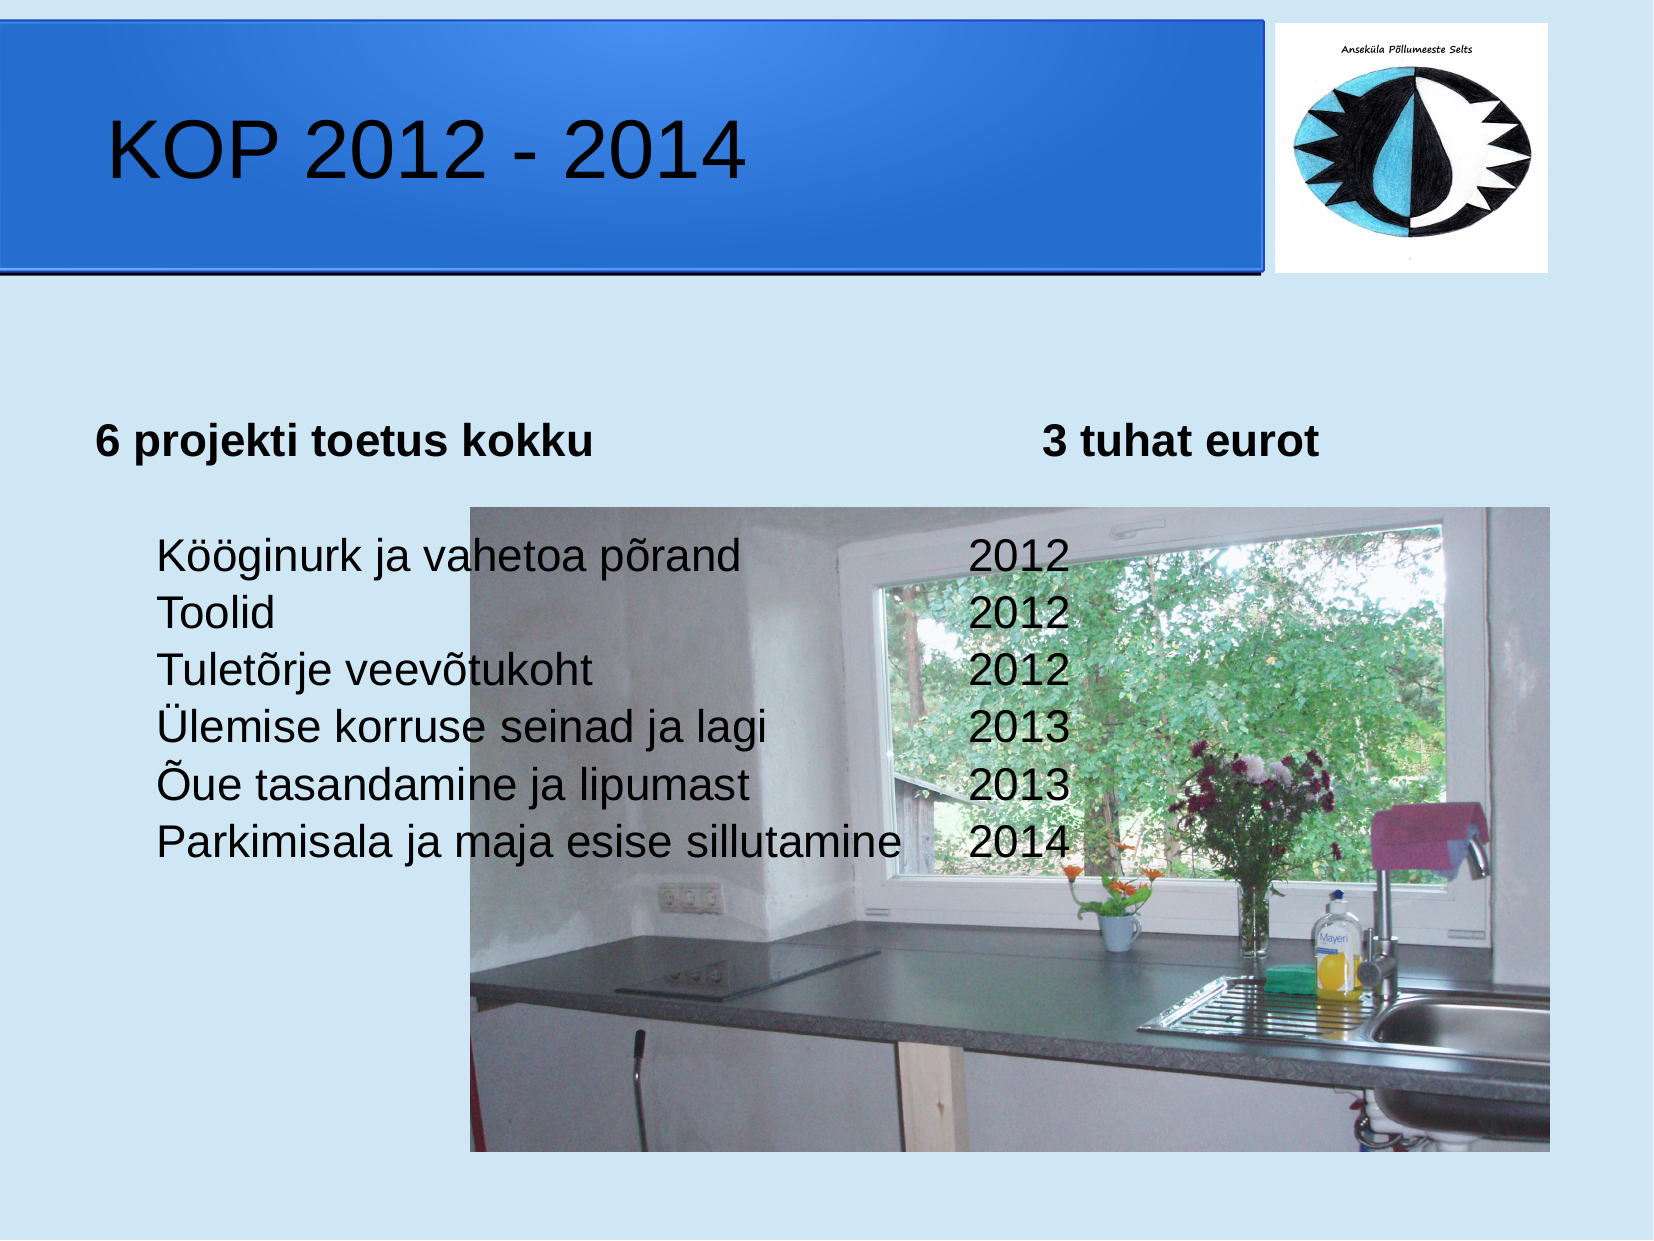

# KOP 2012 - 2014
 6 projekti toetus kokku					 		3 tuhat eurot
 	Kööginurk ja vahetoa põrand				2012
 	Toolid	 									2012
 	Tuletõrje veevõtukoht	 					2012
 	Ülemise korruse seinad ja lagi 			2013
 	Õue tasandamine ja lipumast			2013
 	Parkimisala ja maja esise sillutamine	2014